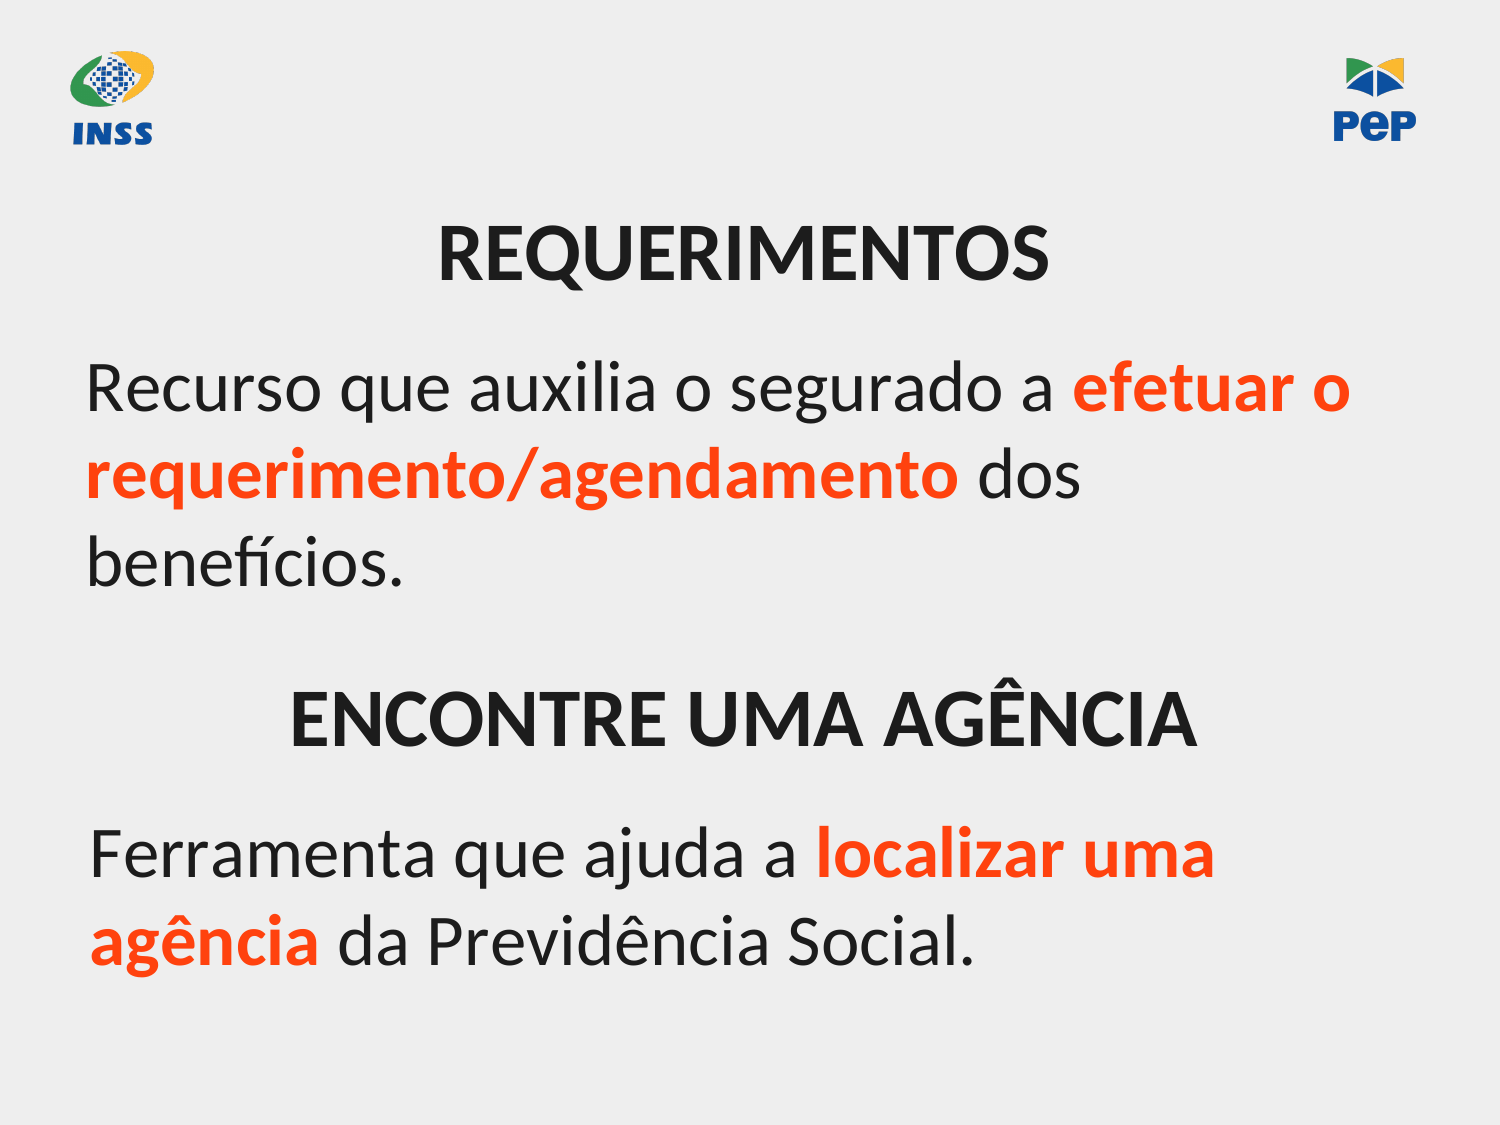

#
REQUERIMENTOS
Recurso que auxilia o segurado a efetuar o requerimento/agendamento dos benefícios.
ENCONTRE UMA AGÊNCIA
Ferramenta que ajuda a localizar uma agência da Previdência Social.